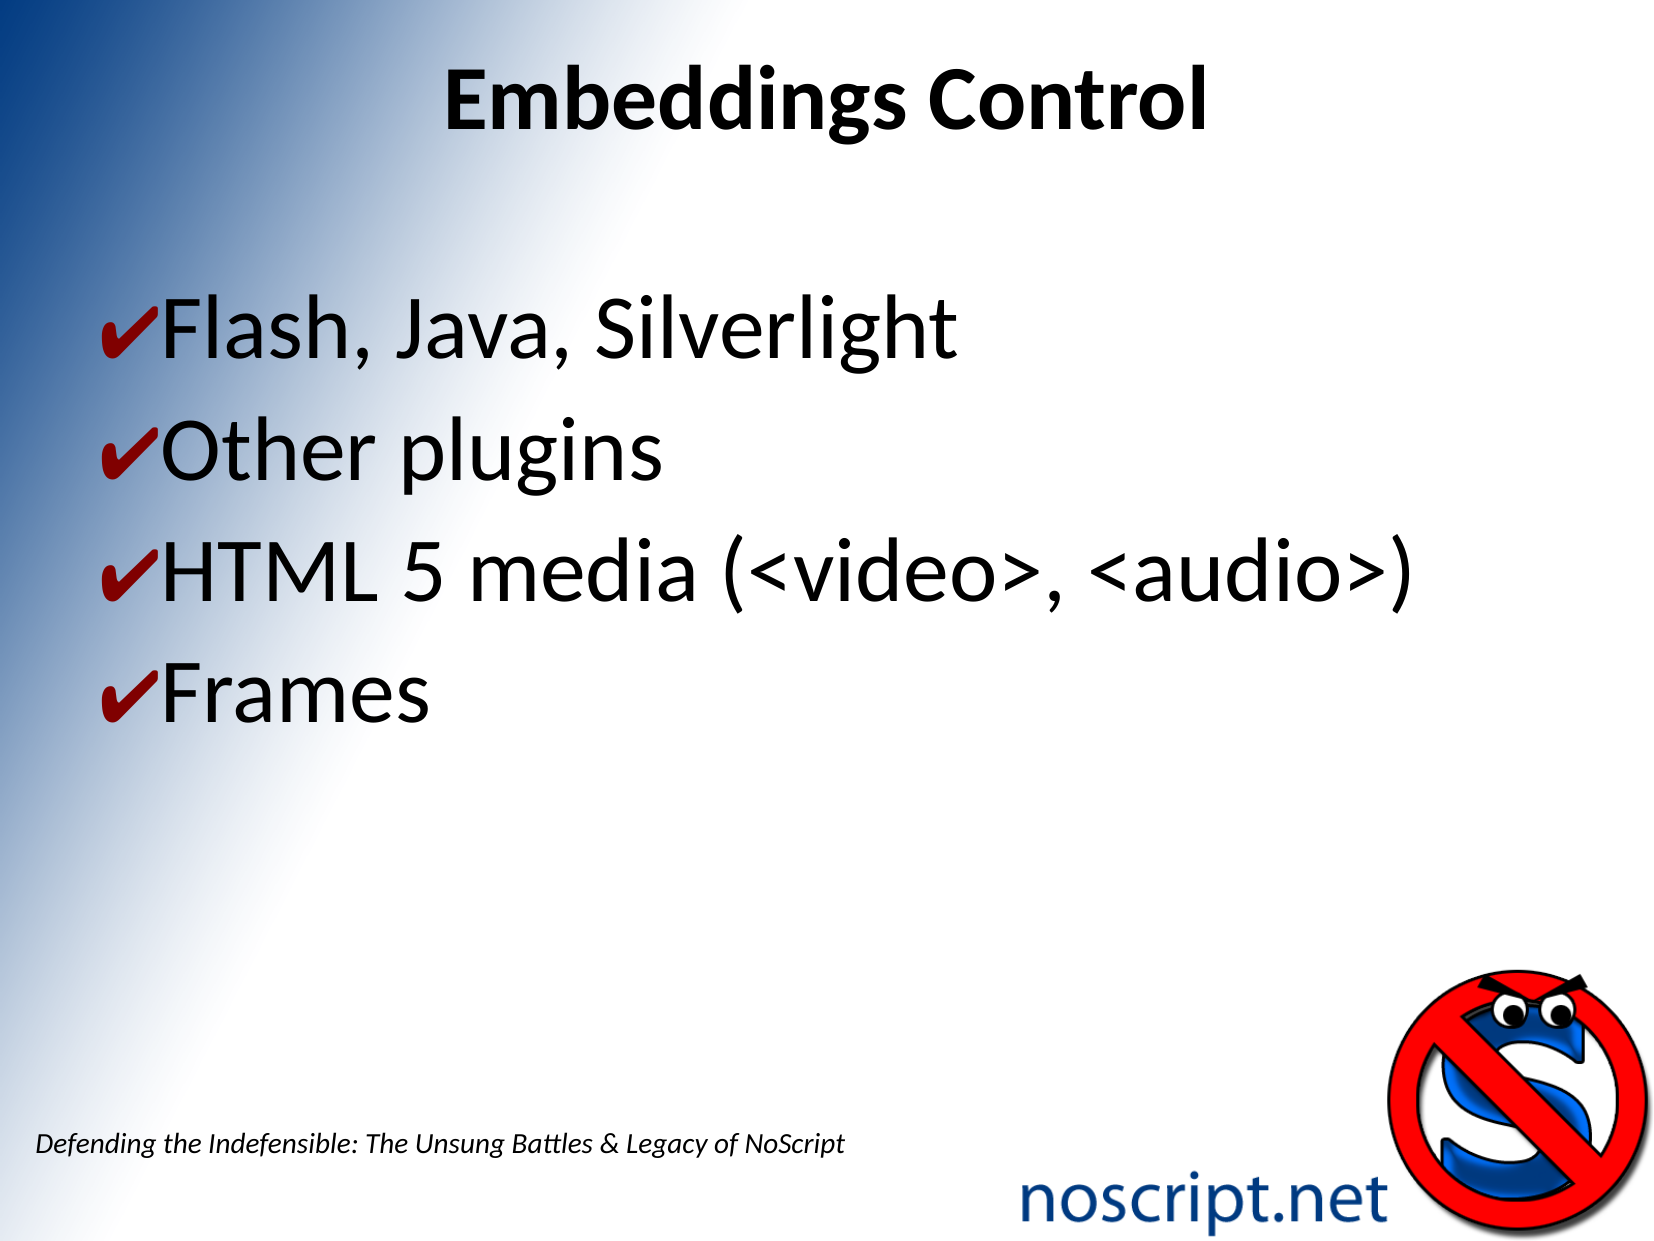

# Embeddings Control
Flash, Java, Silverlight
Other plugins
HTML 5 media (<video>, <audio>)
Frames
Defending the Indefensible: The Unsung Battles & Legacy of NoScript